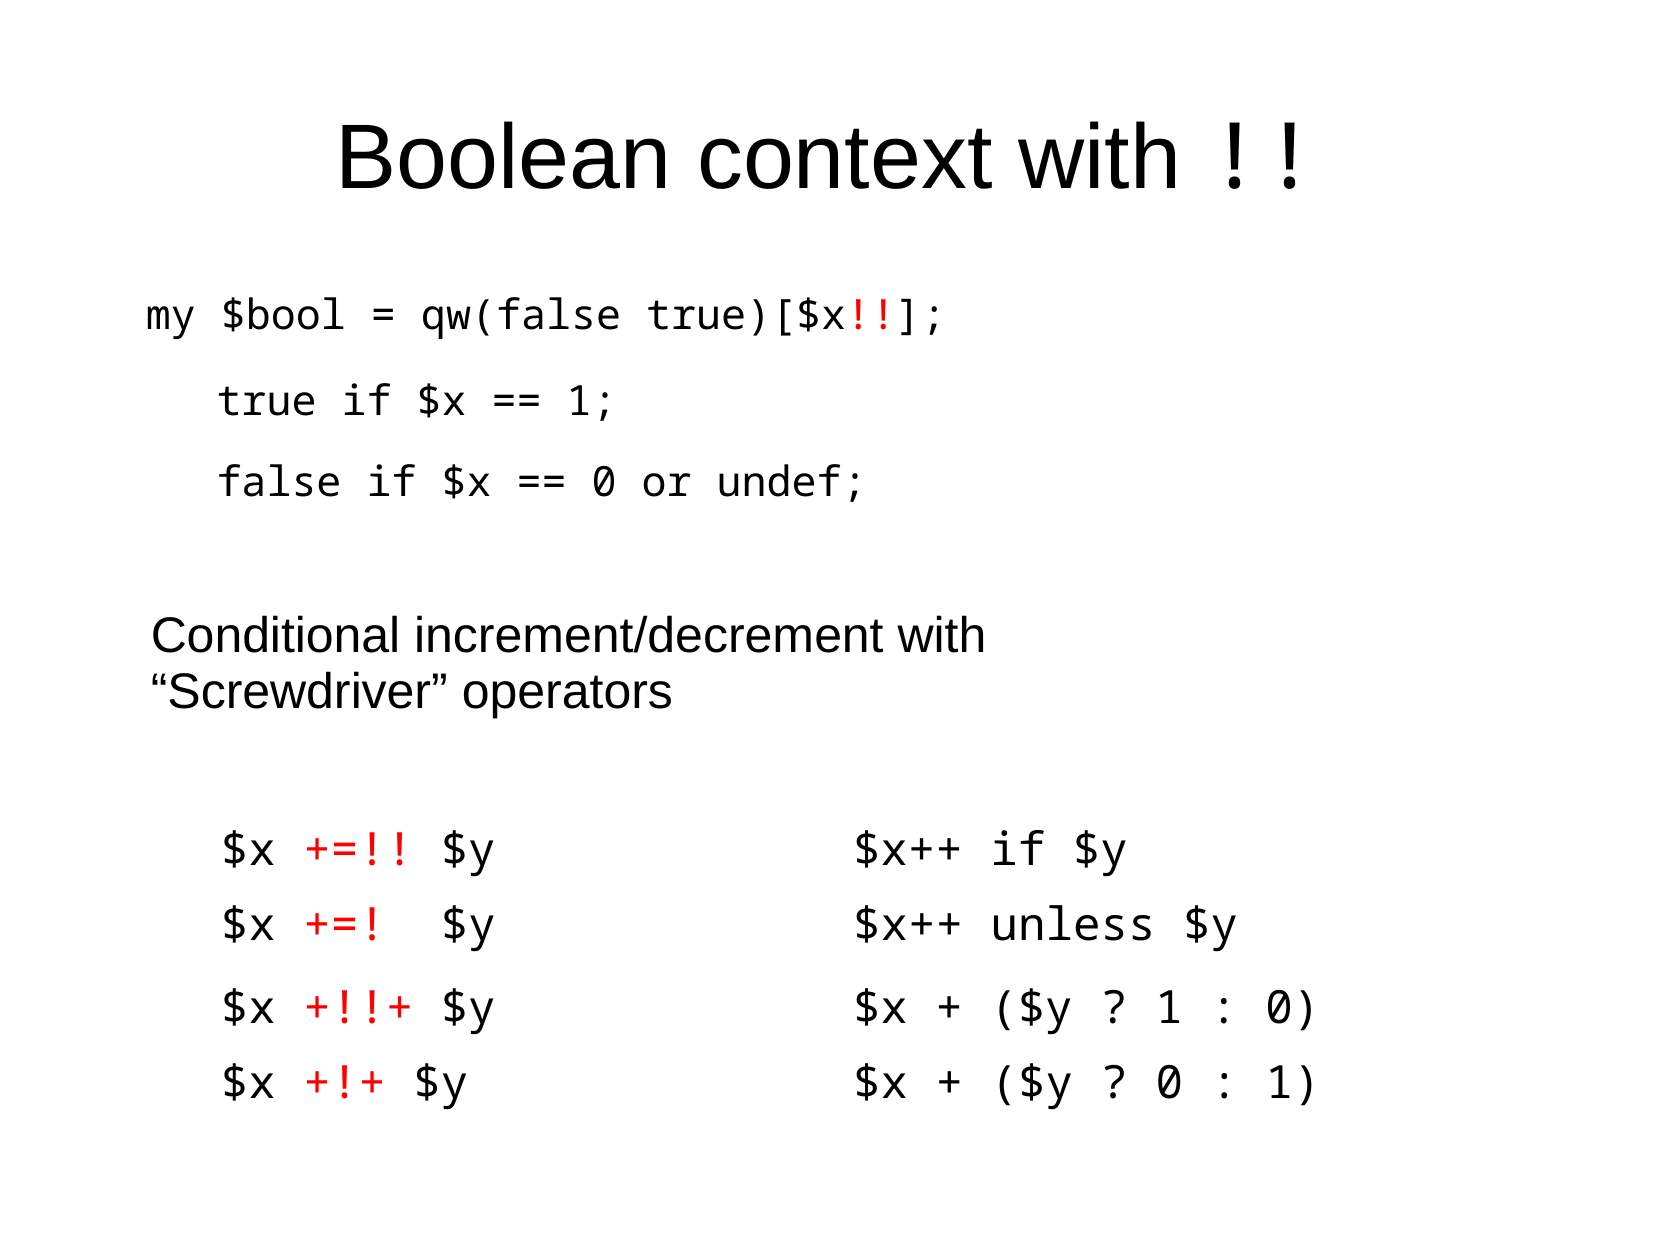

# Boolean context with !!
my $bool = qw(false true)[$x!!];
true if $x == 1;
false if $x == 0 or undef;
Conditional increment/decrement with “Screwdriver” operators
$x +=!! $y $x++ if $y
$x +=! $y $x++ unless $y
$x +!!+ $y $x + ($y ? 1 : 0)
$x +!+ $y $x + ($y ? 0 : 1)